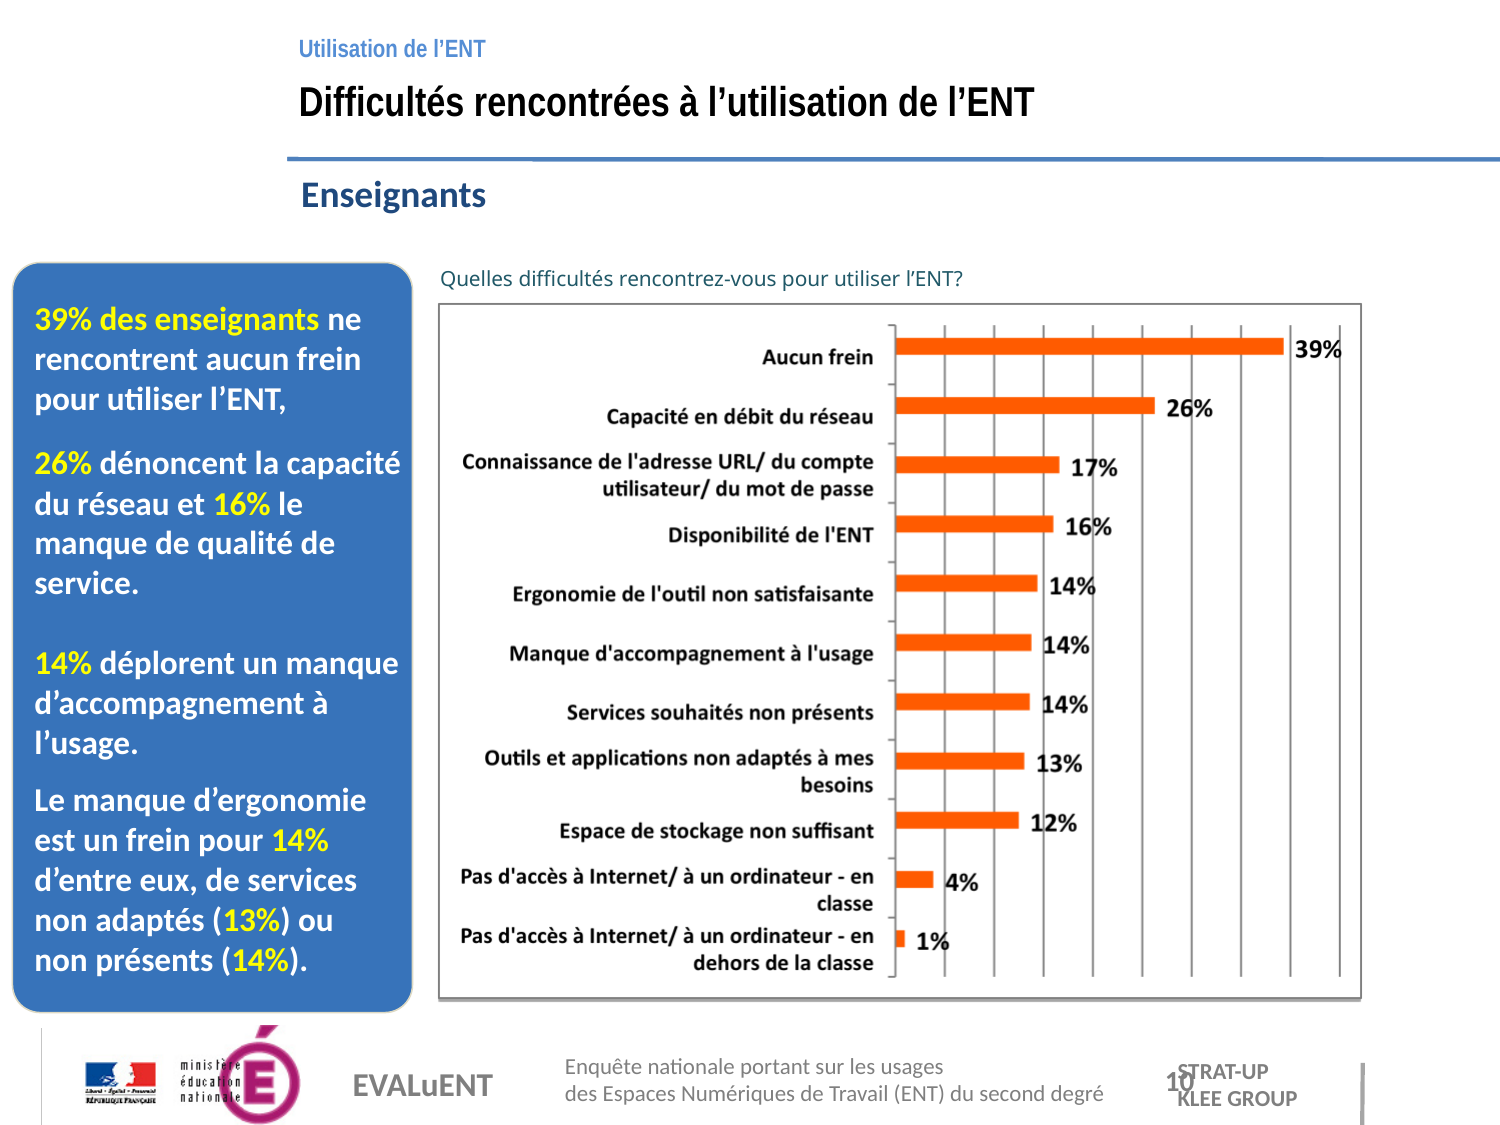

Utilisation de l’ENT
Difficultés rencontrées à l’utilisation de l’ENT
Enseignants
Quelles difficultés rencontrez-vous pour utiliser l’ENT?
39% des enseignants ne rencontrent aucun frein pour utiliser l’ENT,
26% dénoncent la capacité du réseau et 16% le manque de qualité de service.
14% déplorent un manque d’accompagnement à l’usage.
Le manque d’ergonomie est un frein pour 14% d’entre eux, de services non adaptés (13%) ou
non présents (14%).